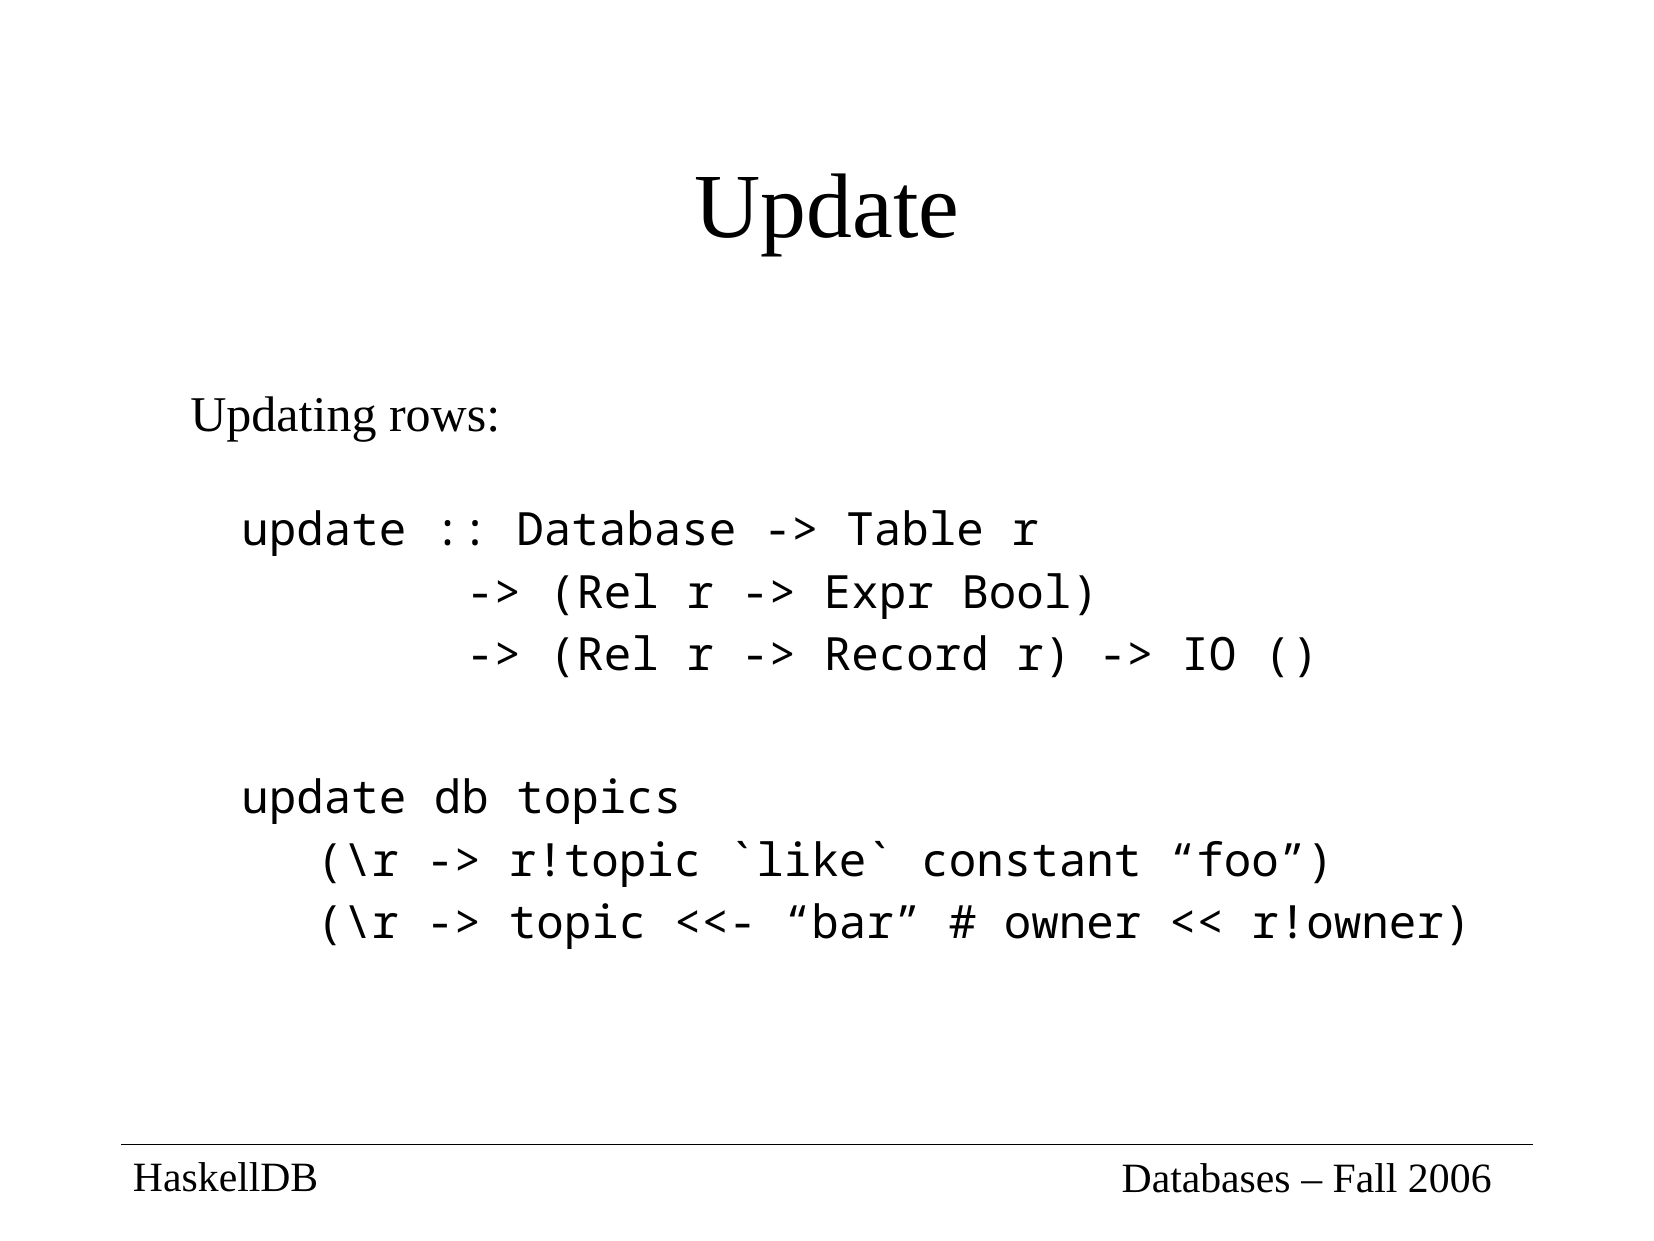

# Update
Updating rows:
update :: Database -> Table r
			-> (Rel r -> Expr Bool)
			-> (Rel r -> Record r) -> IO ()
update db topics
	(\r -> r!topic `like` constant “foo”)
	(\r -> topic <<- “bar” # owner << r!owner)